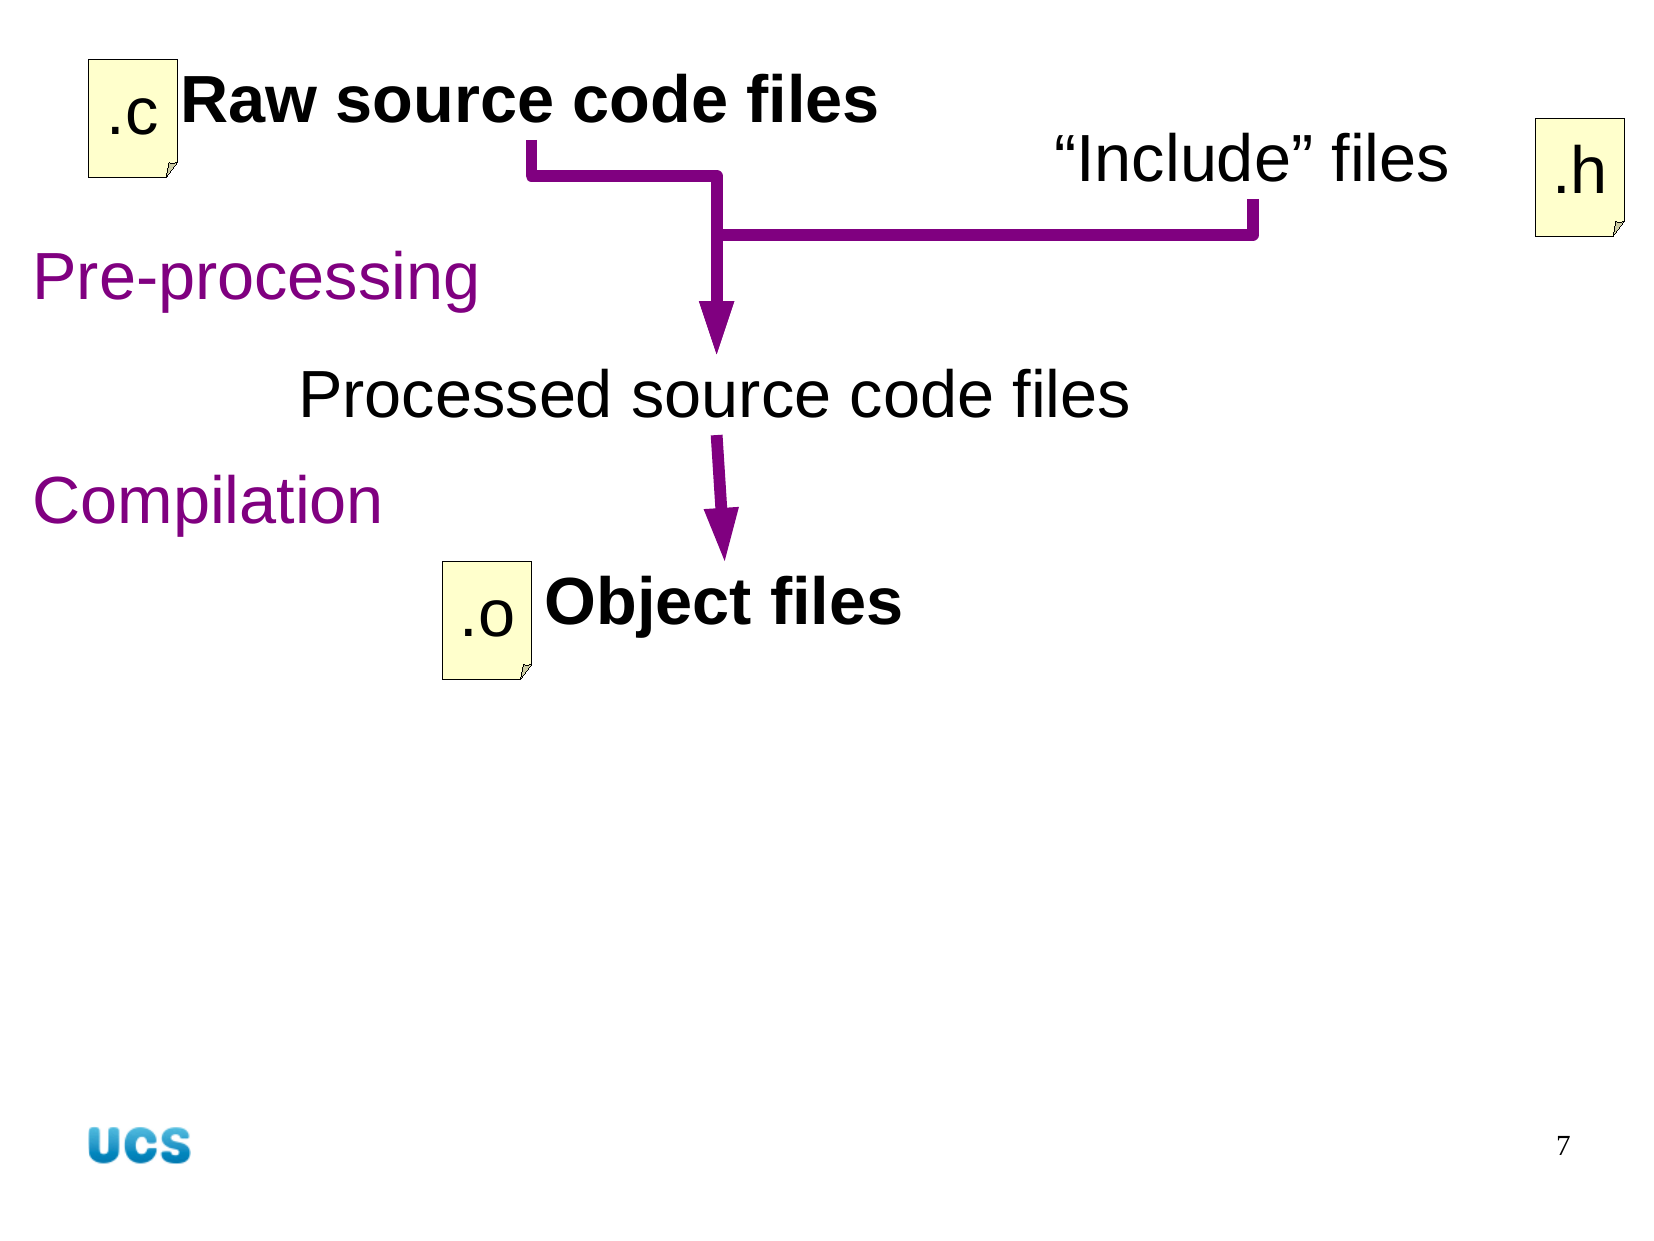

.c
Raw source code files
“Include” files
.h
Pre-processing
Processed source code files
Compilation
.o
Object files
7